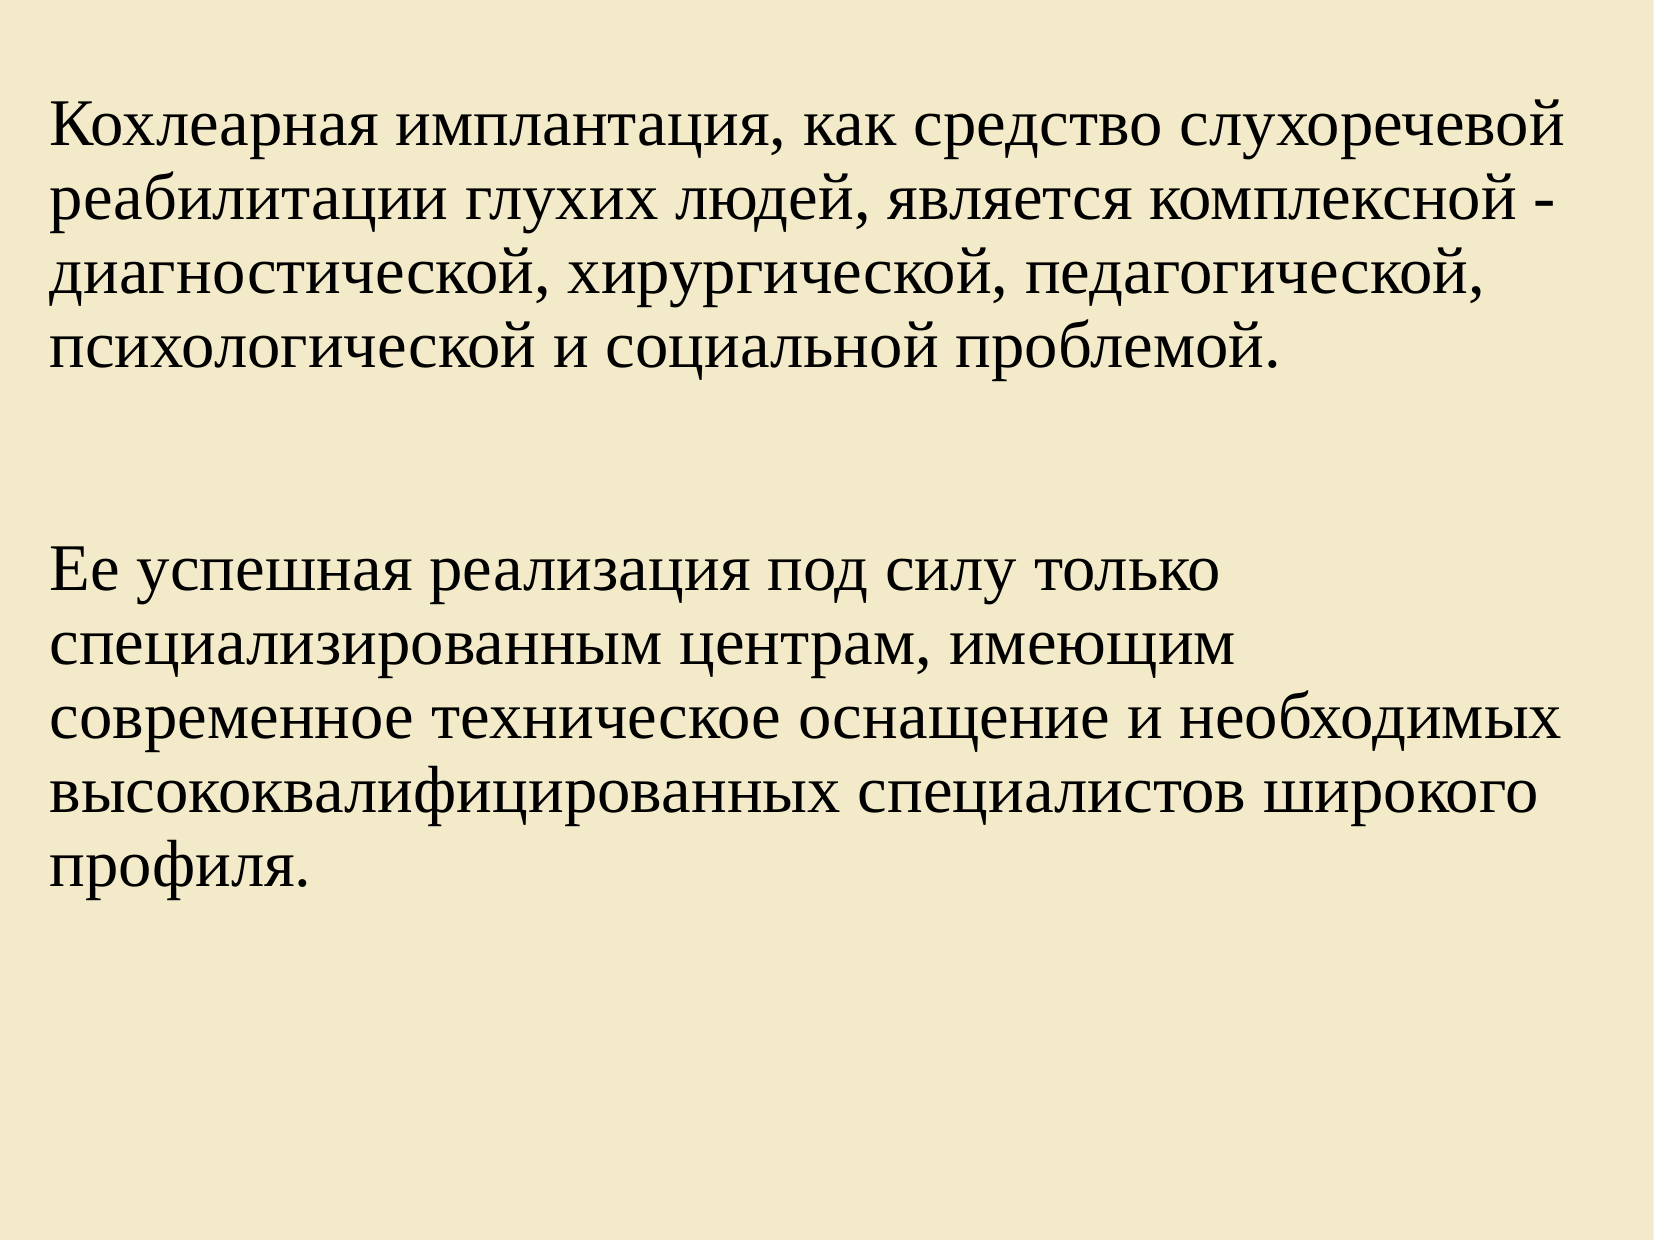

Кохлеарная имплантация, как средство слухоречевой реабилитации глухих людей, является комплексной - диагностической, хирургической, педагогической, психологической и социальной проблемой.
Ее успешная реализация под силу только специализированным центрам, имеющим современное техническое оснащение и необходимых высококвалифицированных специалистов широкого профиля.